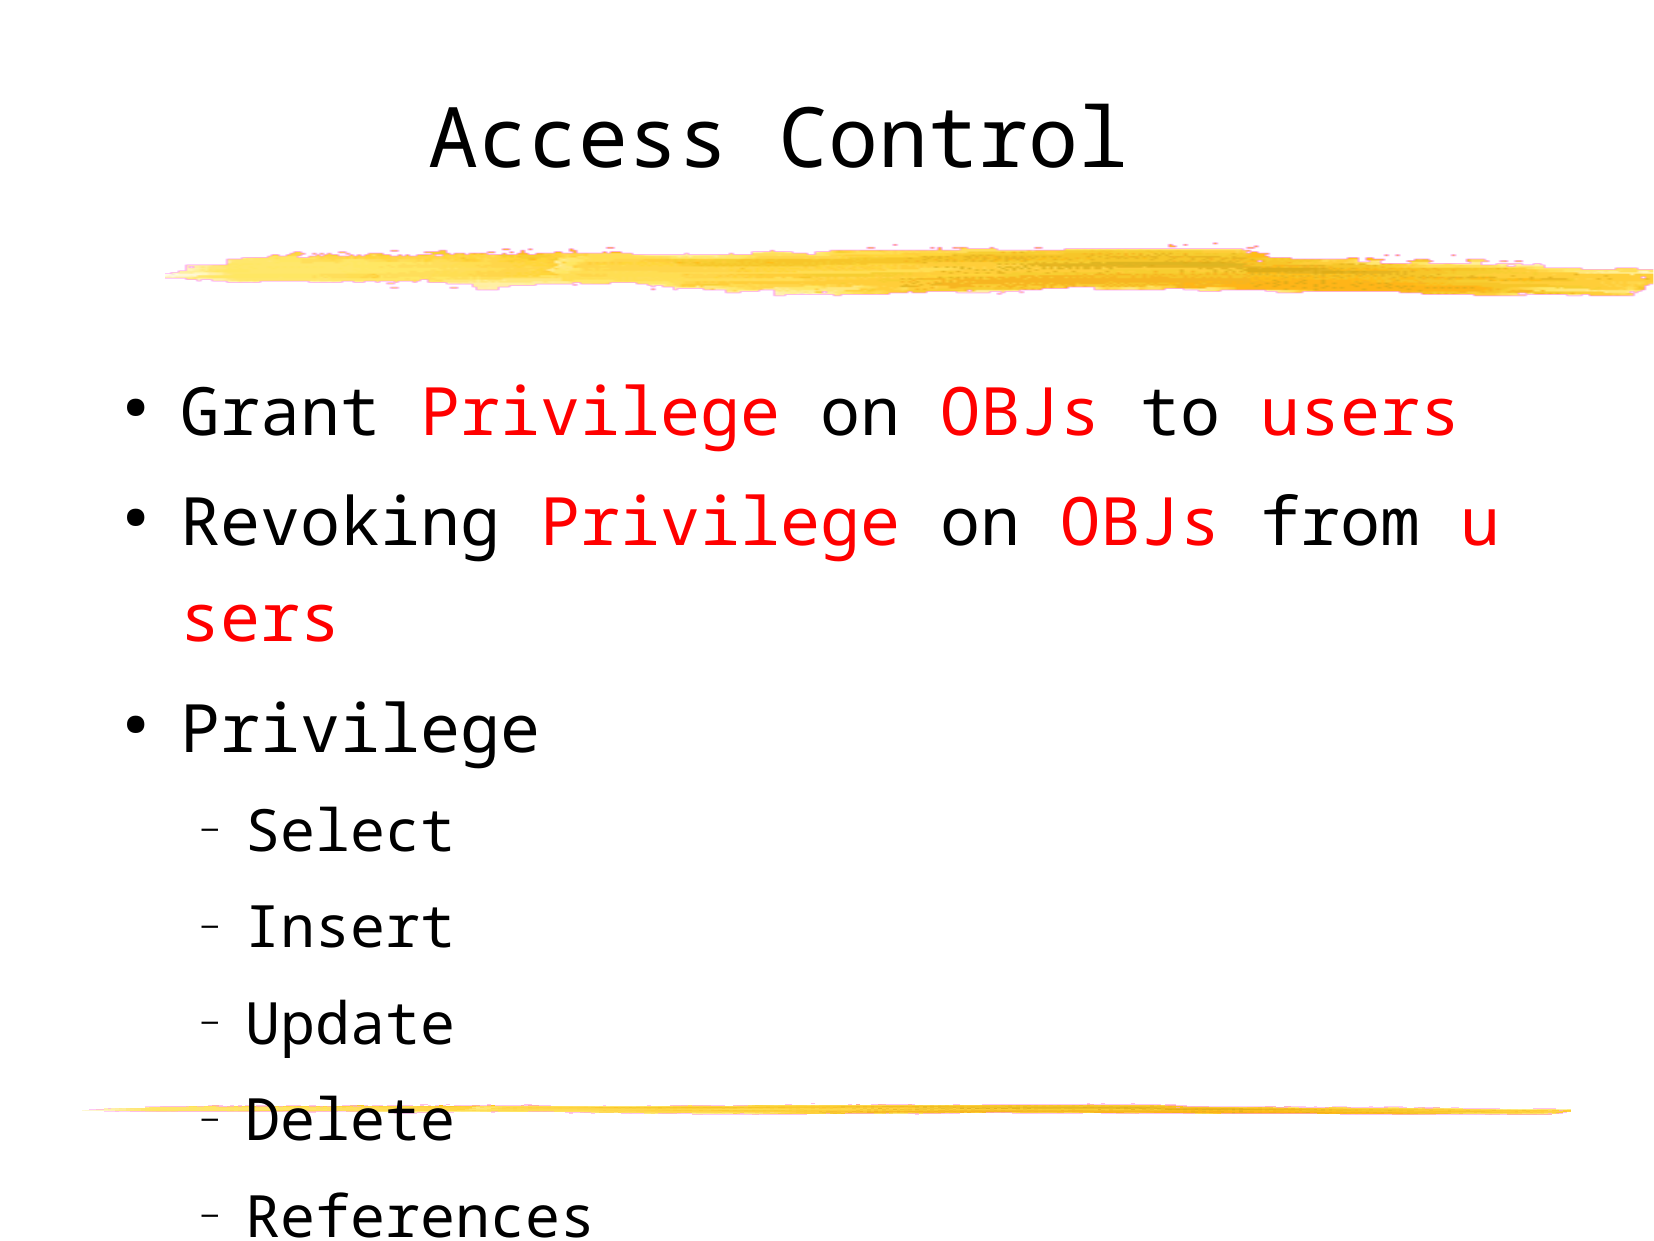

# Access Control
Grant Privilege on OBJs to users
Revoking Privilege on OBJs from users
Privilege
Select
Insert
Update
Delete
References
Usage
all